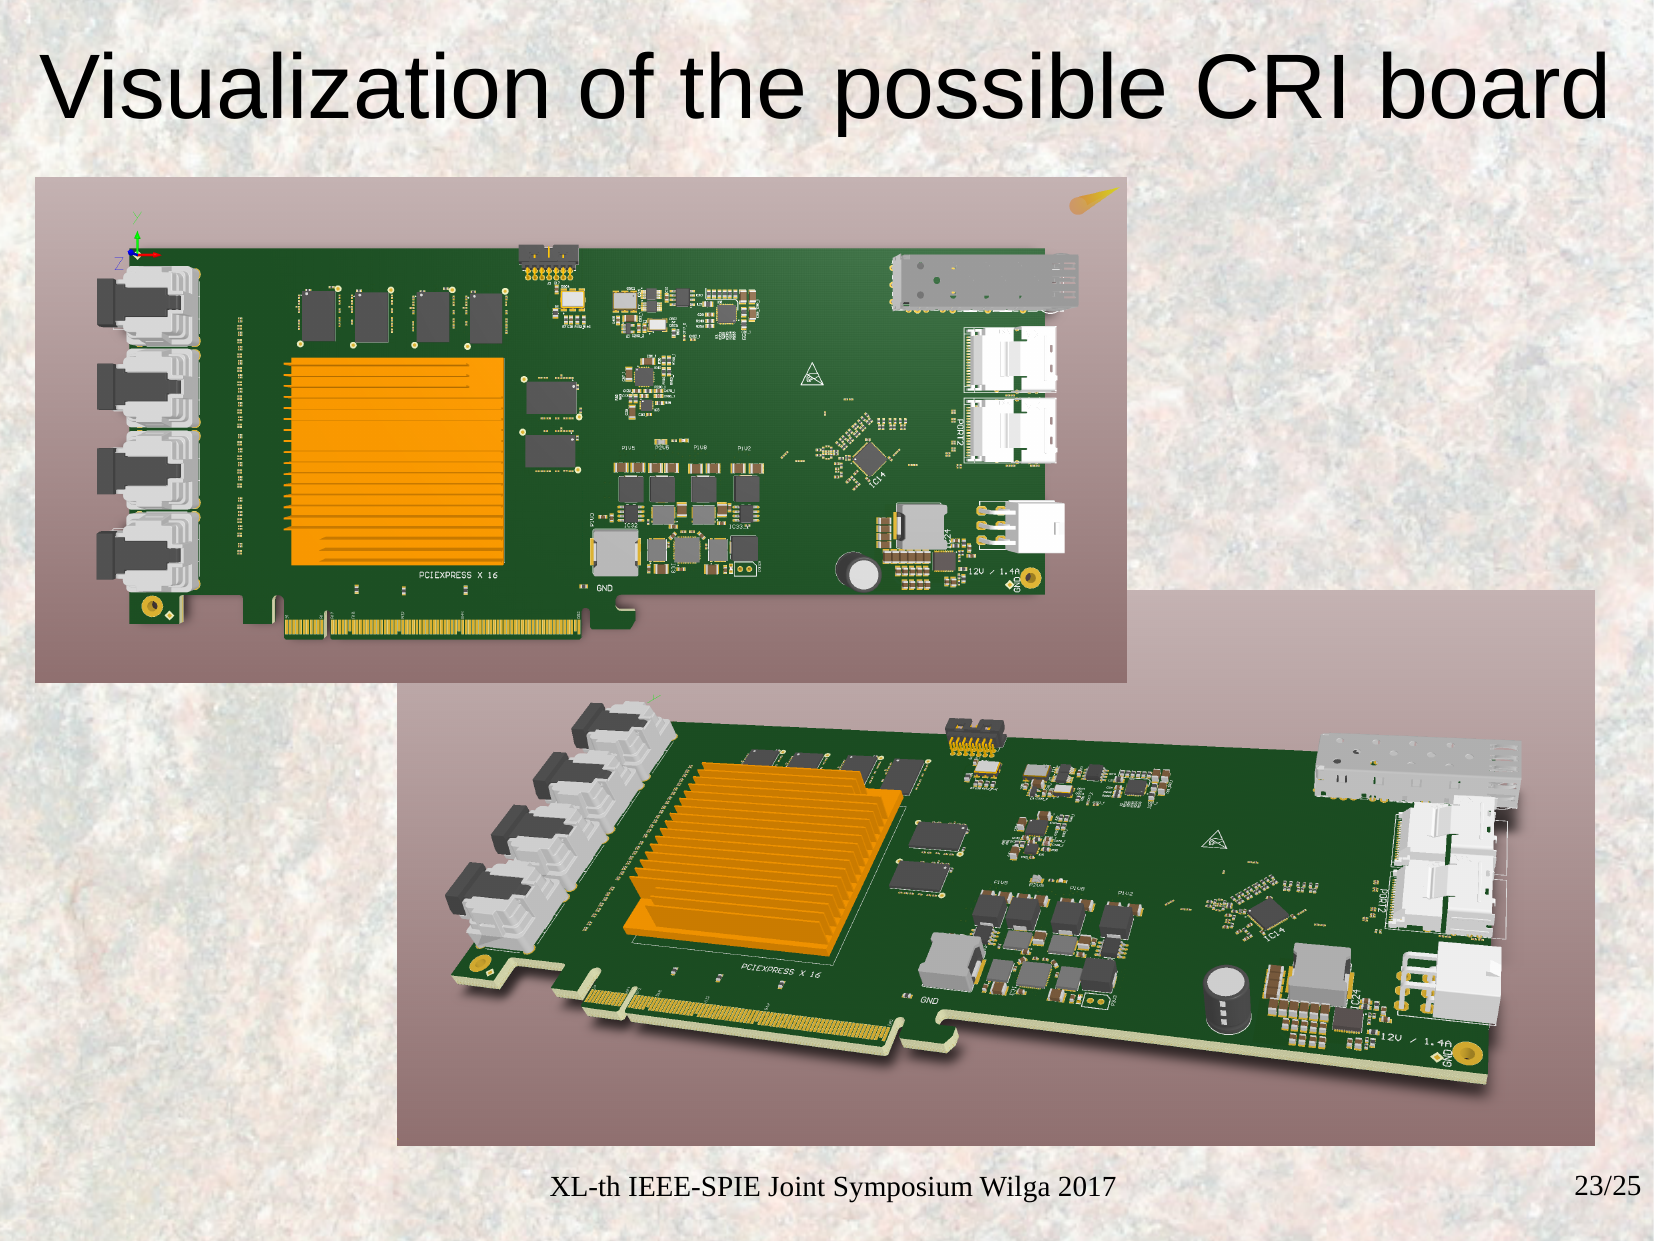

# Visualization of the possible CRI board
23
CBM Collaboration Meeting 03.2017